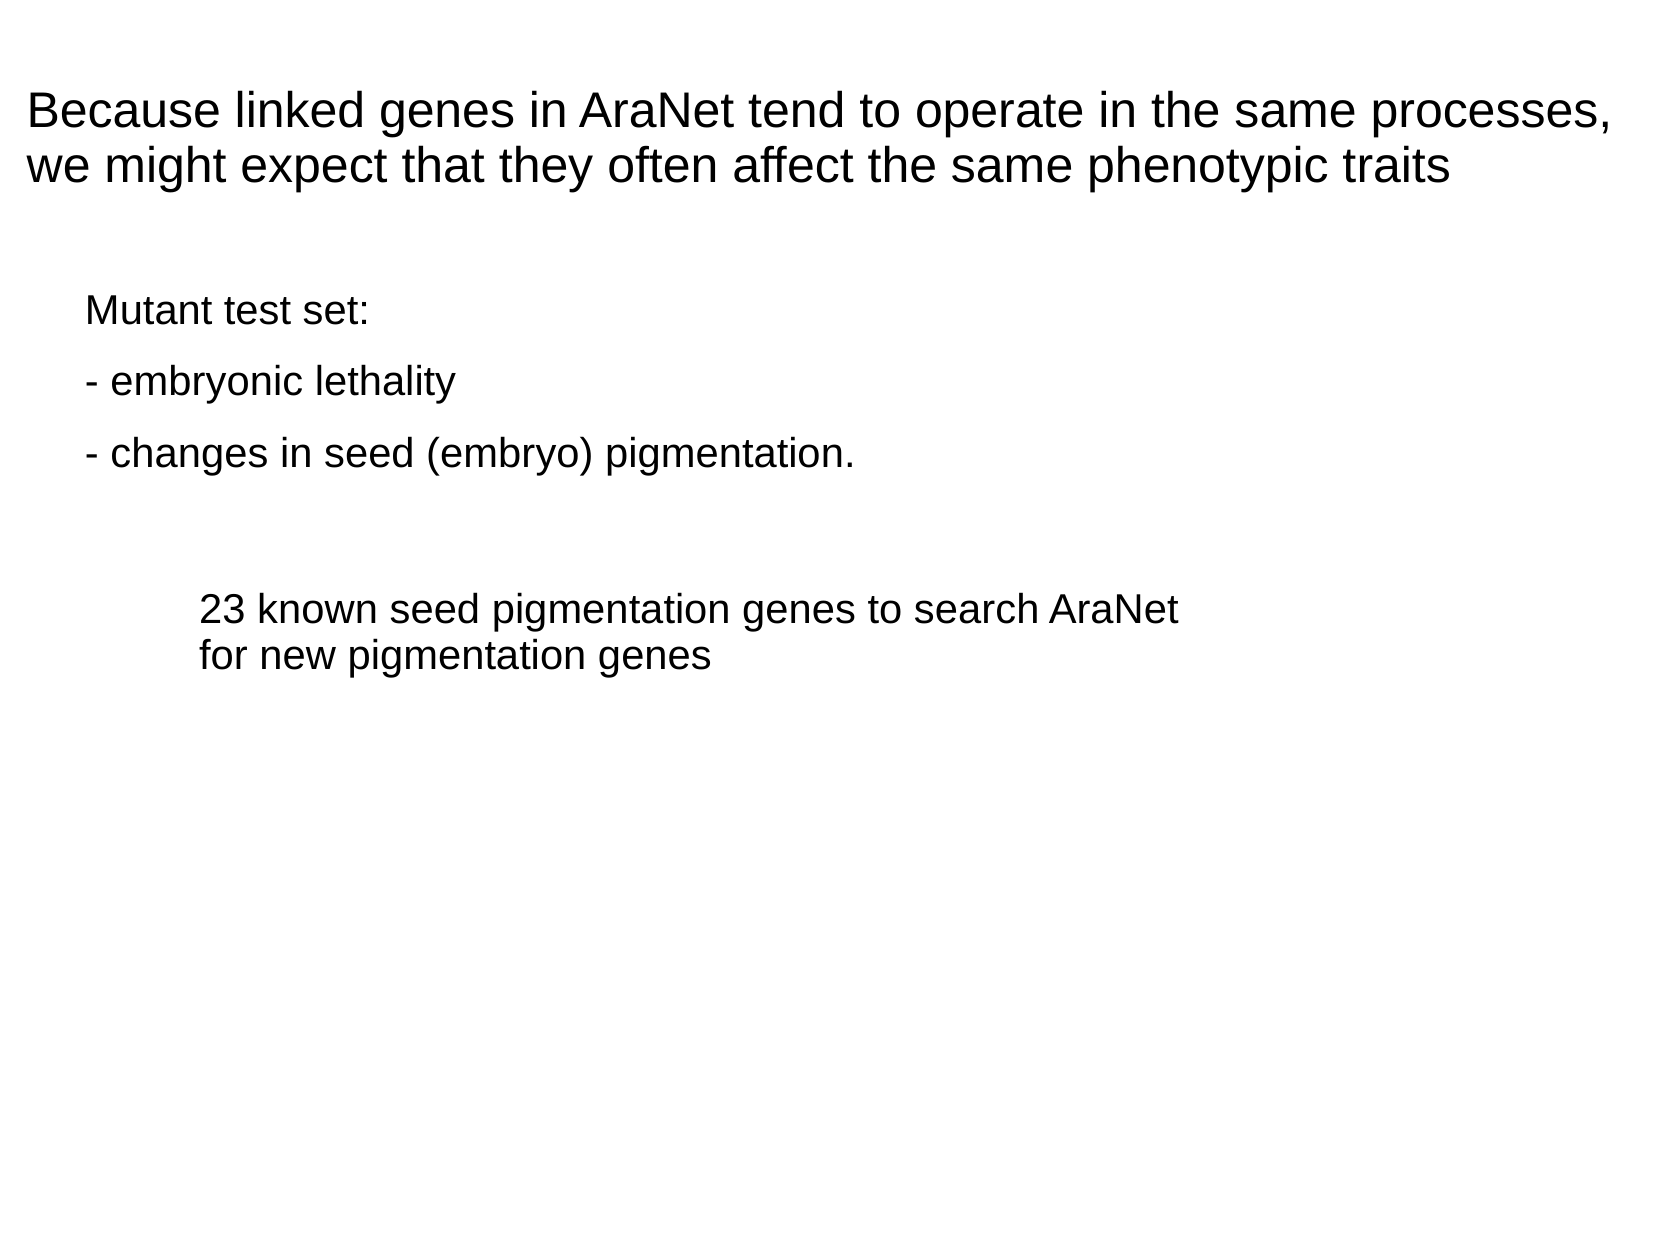

Because linked genes in AraNet tend to operate in the same processes, we might expect that they often affect the same phenotypic traits
Mutant test set:
- embryonic lethality
- changes in seed (embryo) pigmentation.
23 known seed pigmentation genes to search AraNet for new pigmentation genes